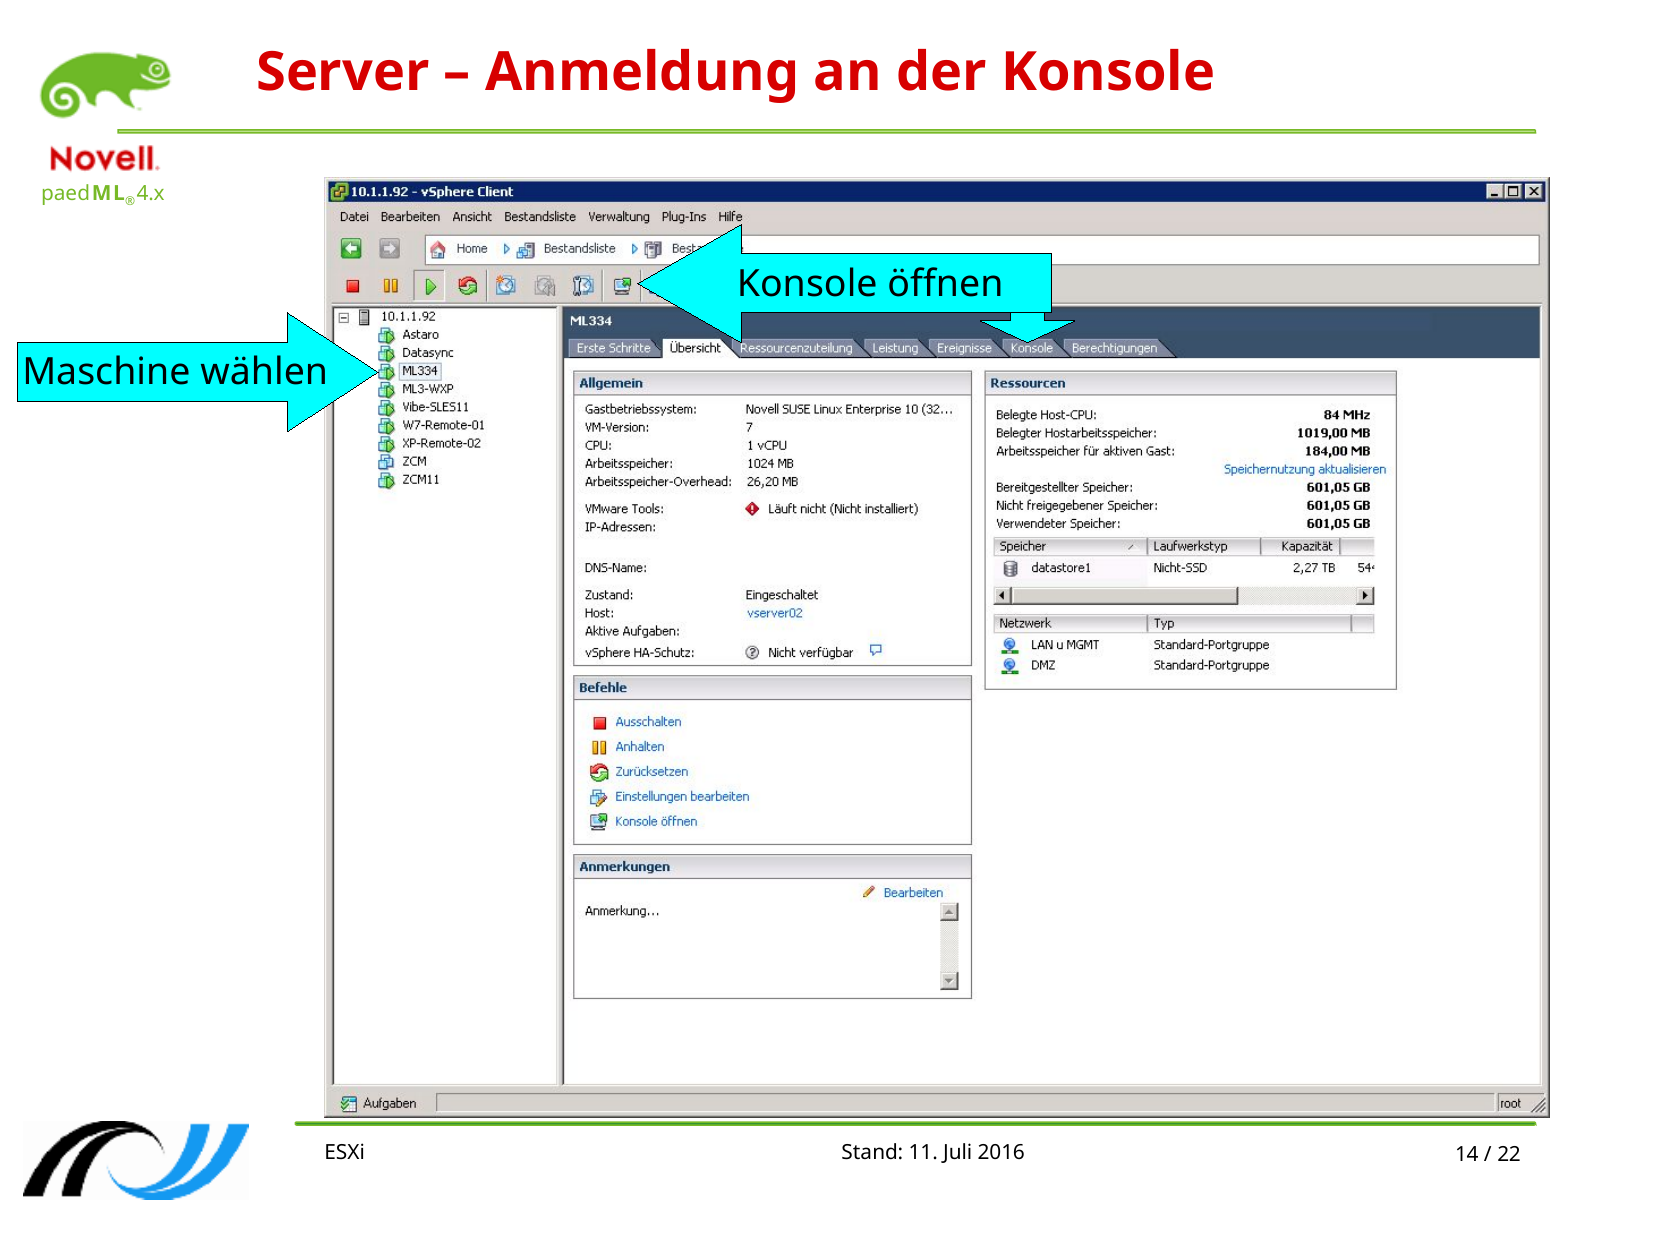

# Server – Anmeldung an der Konsole
Konsole öffnen
Maschine wählen
ESXi
11. Juli 2016
14